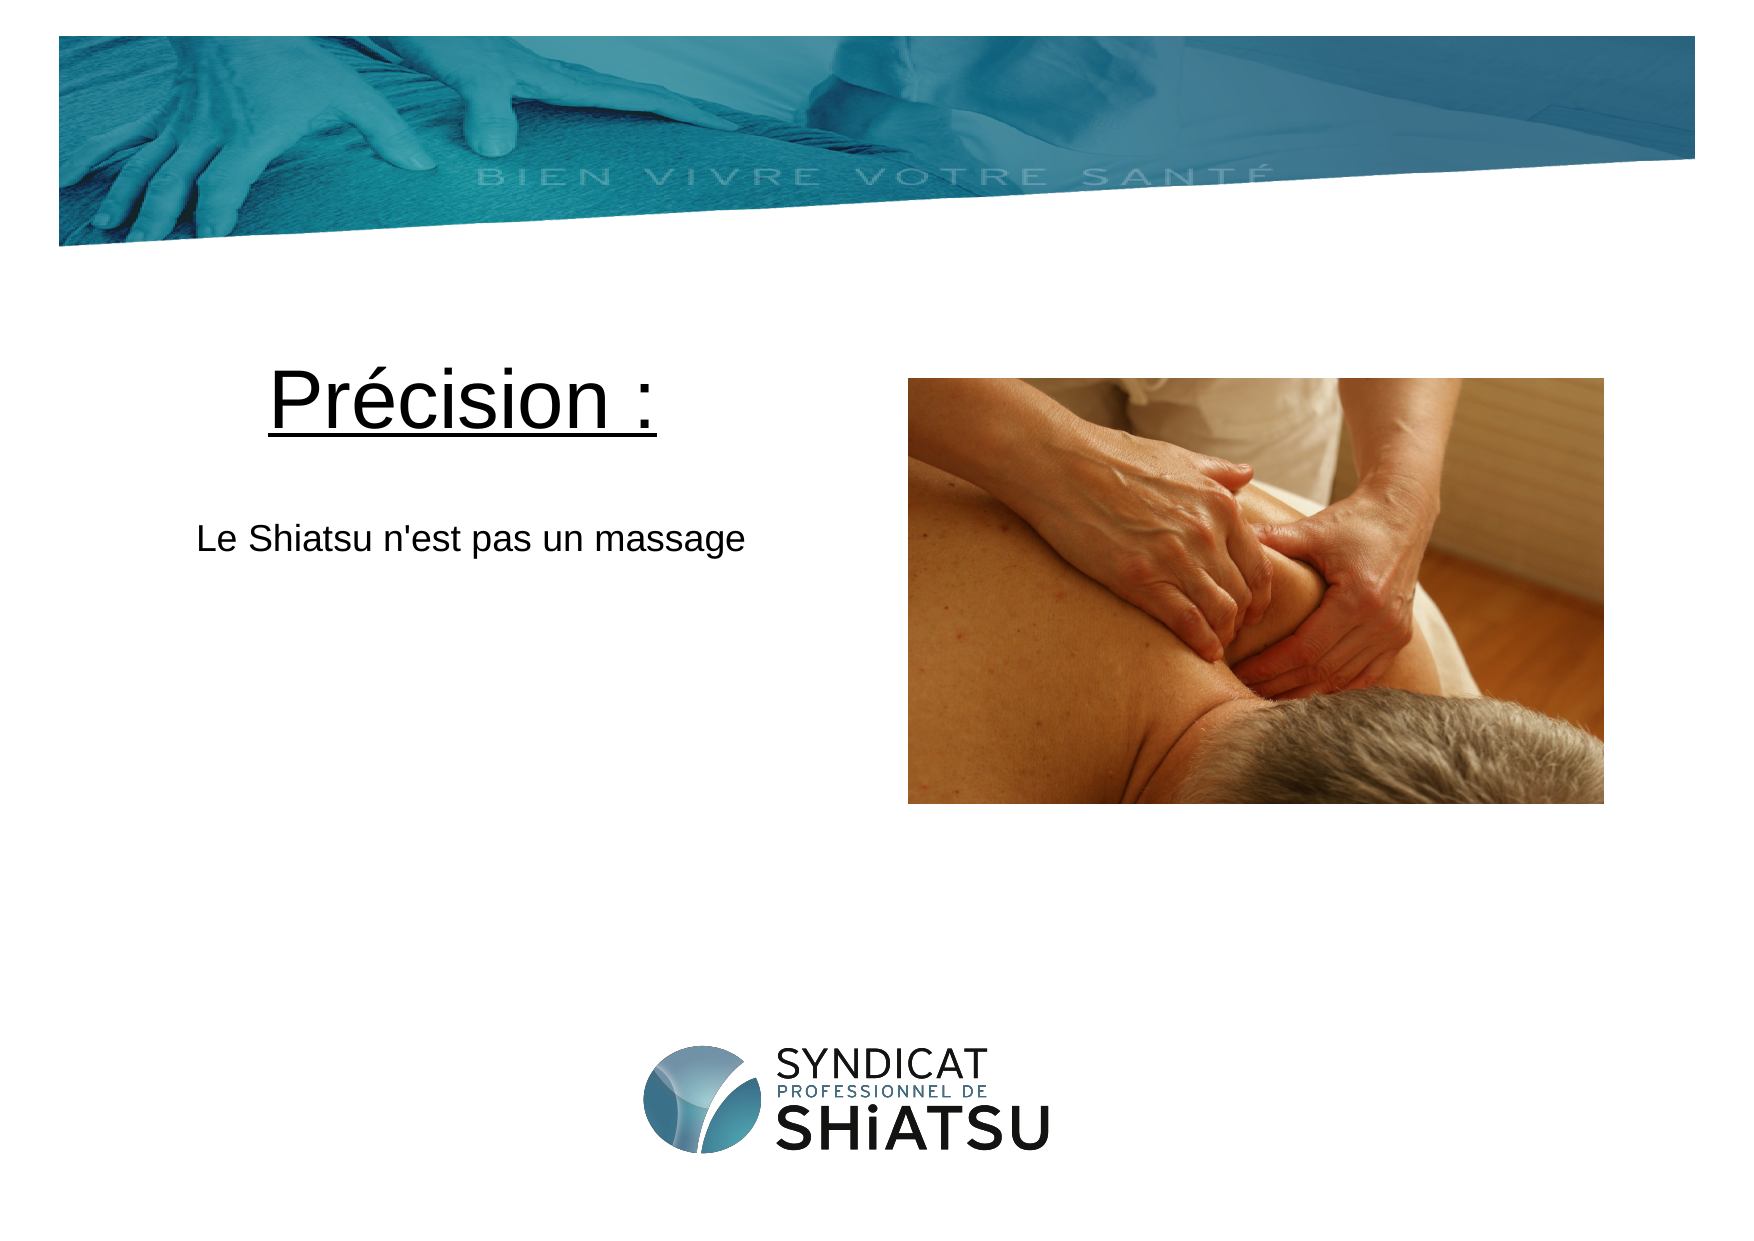

Précision :
Le Shiatsu n'est pas un massage